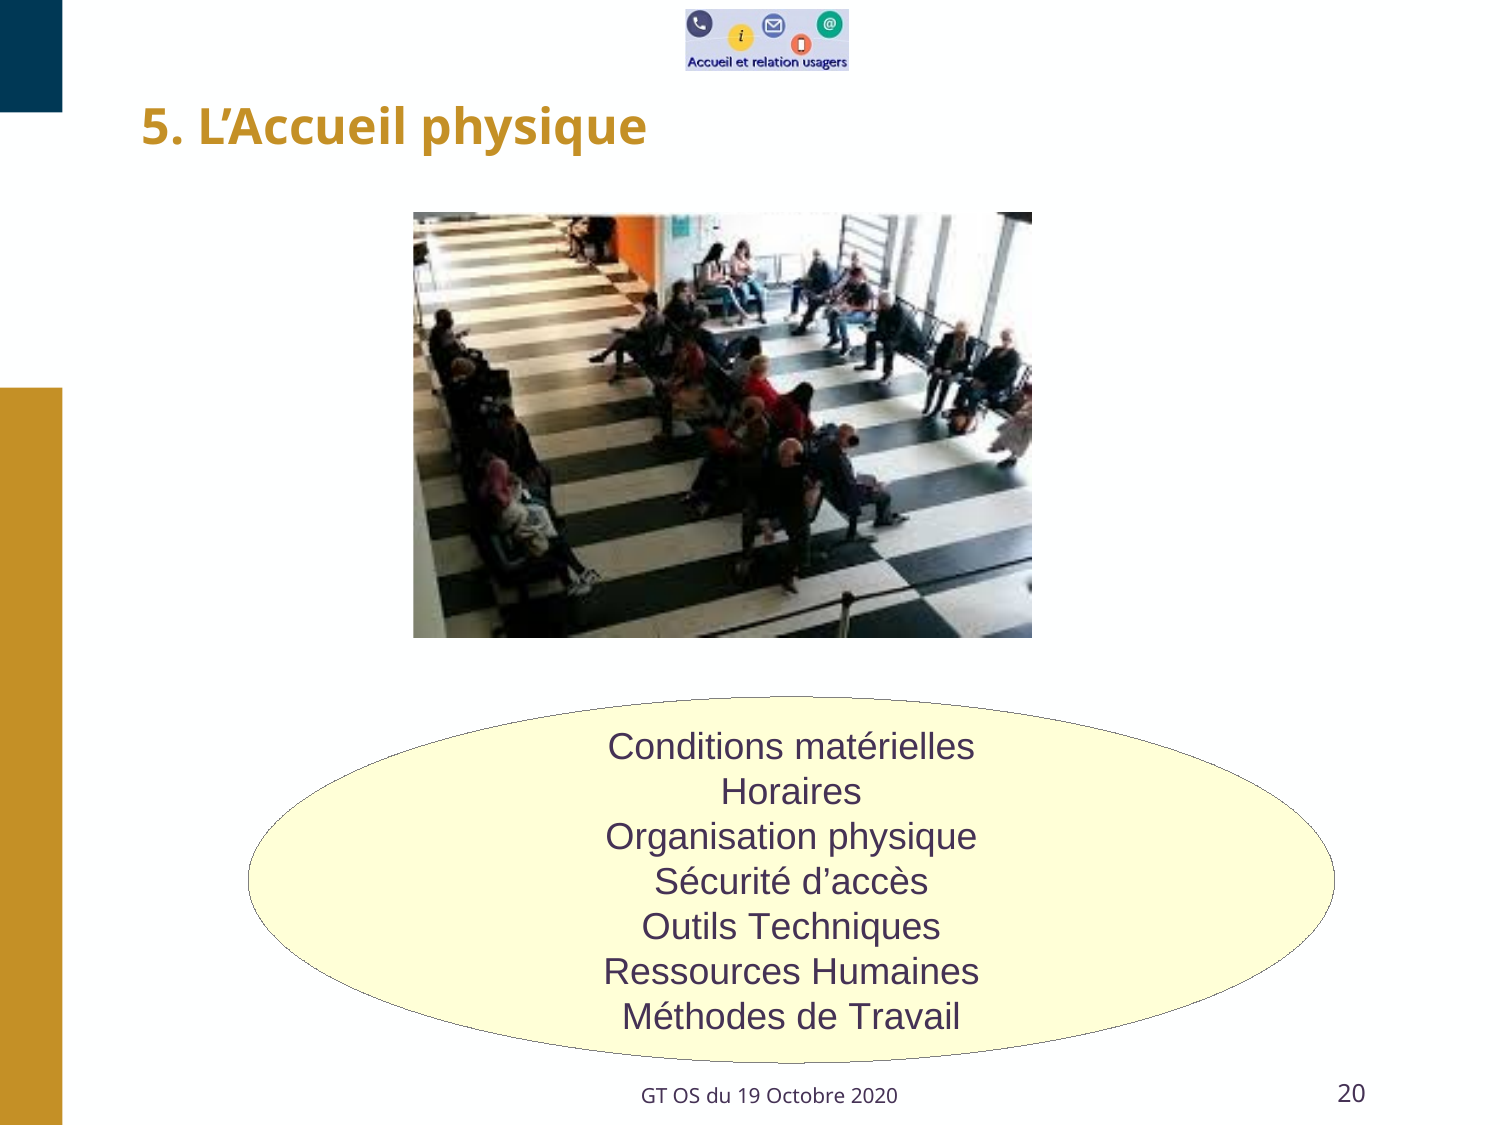

# 5. L’Accueil physique
Conditions matérielles
Horaires
Organisation physique
Sécurité d’accès
Outils Techniques
Ressources Humaines
Méthodes de Travail